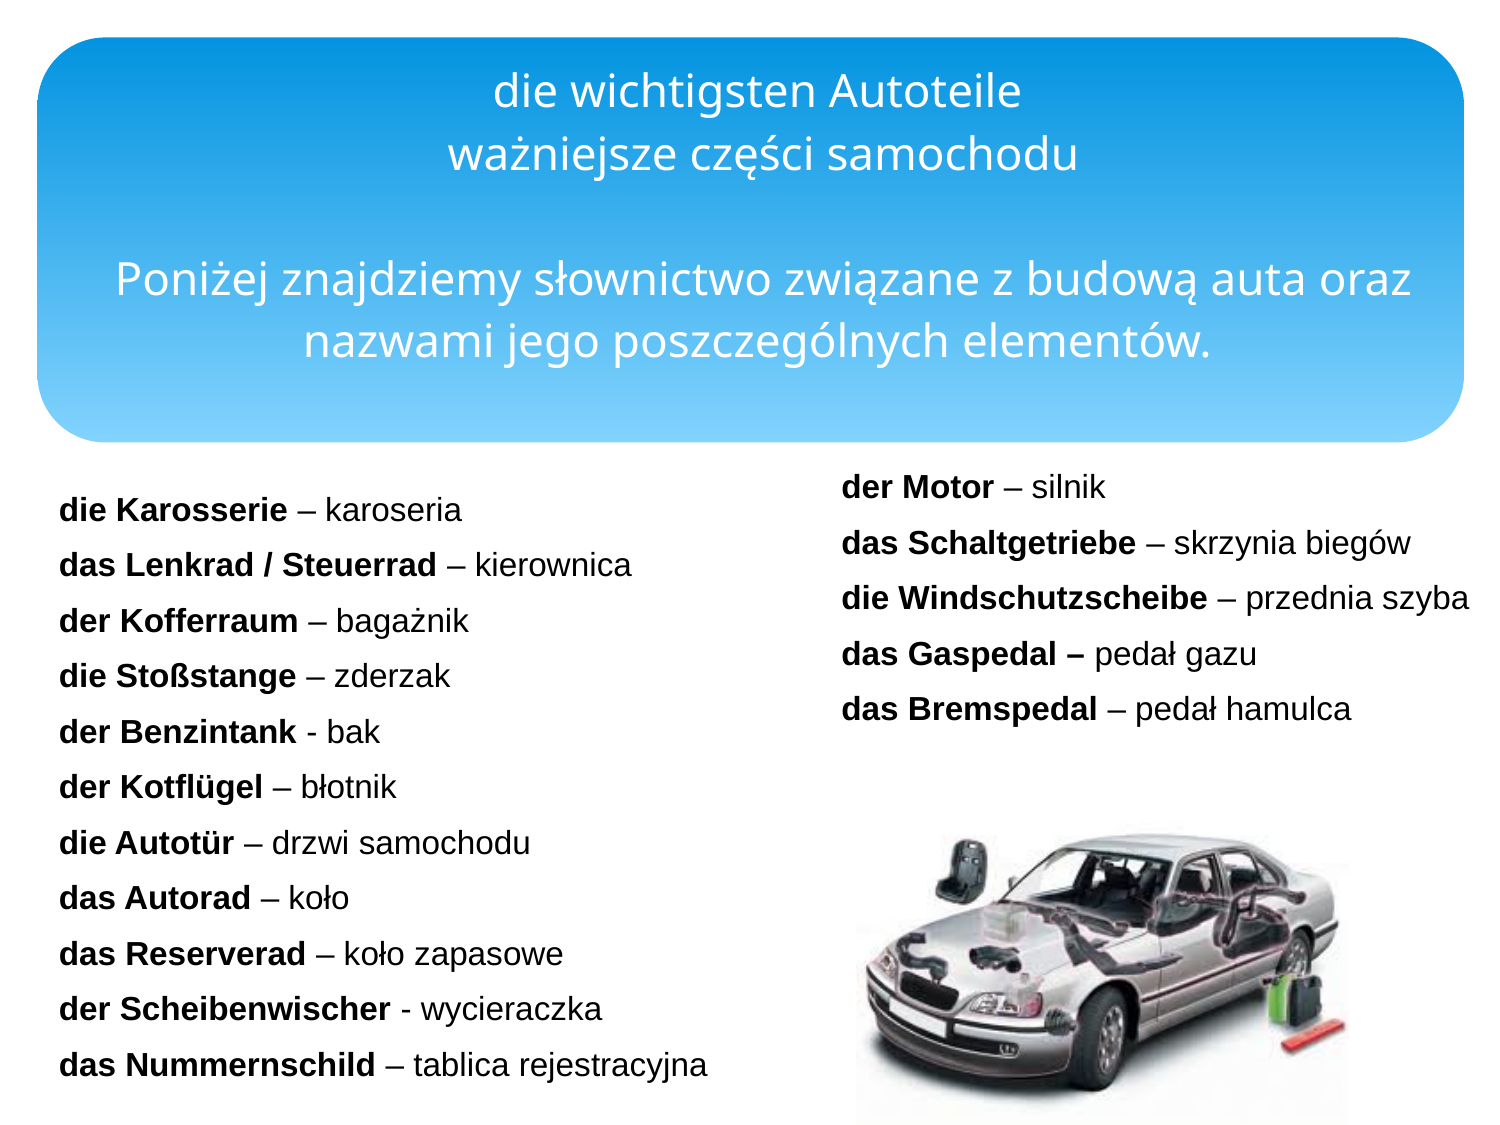

# die wichtigsten Autoteile ważniejsze części samochodu Poniżej znajdziemy słownictwo związane z budową auta oraz nazwami jego poszczególnych elementów.
der Motor – silnik
das Schaltgetriebe – skrzynia biegów
die Windschutzscheibe – przednia szyba
das Gaspedal – pedał gazu
das Bremspedal – pedał hamulca
die Karosserie – karoseria
das Lenkrad / Steuerrad – kierownica
der Kofferraum – bagażnik
die Stoßstange – zderzak
der Benzintank - bak
der Kotflügel – błotnik
die Autotür – drzwi samochodu
das Autorad – koło
das Reserverad – koło zapasowe
der Scheibenwischer - wycieraczka
das Nummernschild – tablica rejestracyjna